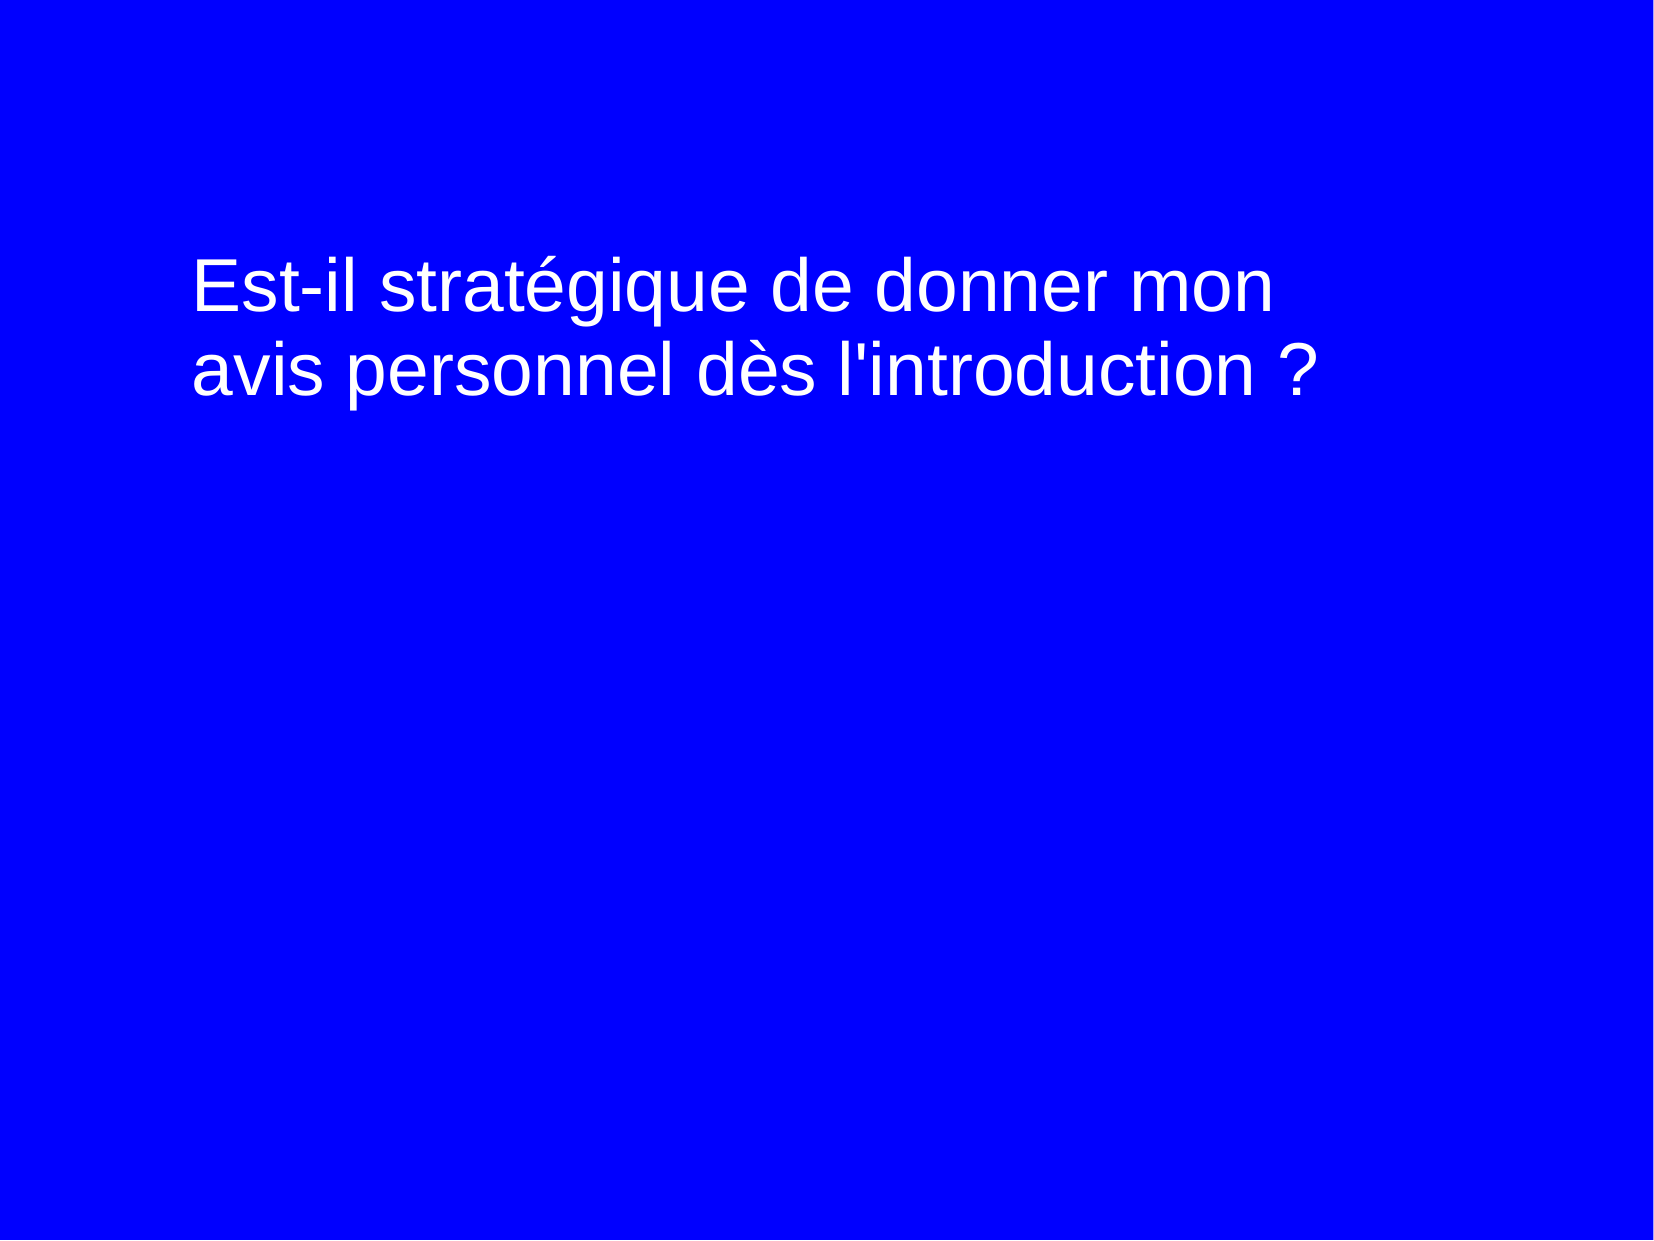

Est-il stratégique de donner mon avis personnel dès l'introduction ?